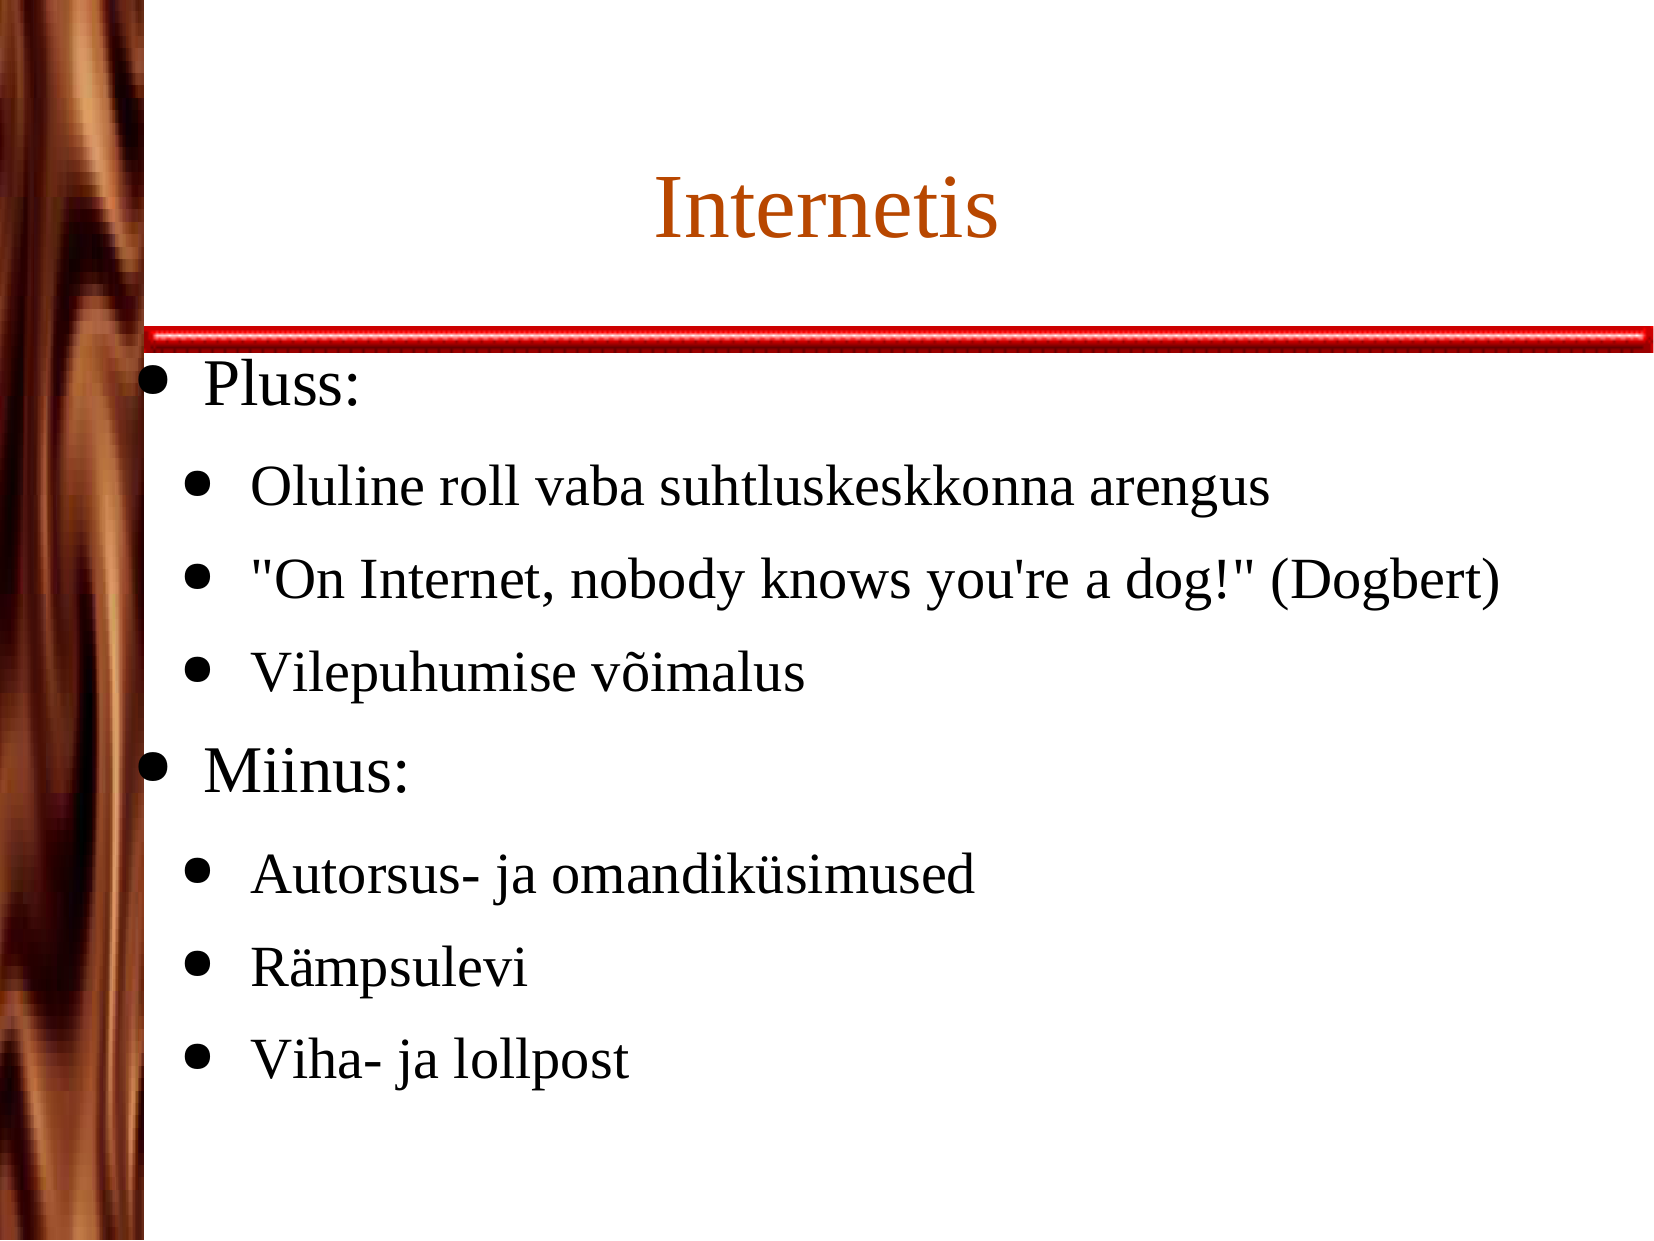

# Internetis
Pluss:
Oluline roll vaba suhtluskeskkonna arengus
"On Internet, nobody knows you're a dog!" (Dogbert)
Vilepuhumise võimalus
Miinus:
Autorsus- ja omandiküsimused
Rämpsulevi
Viha- ja lollpost